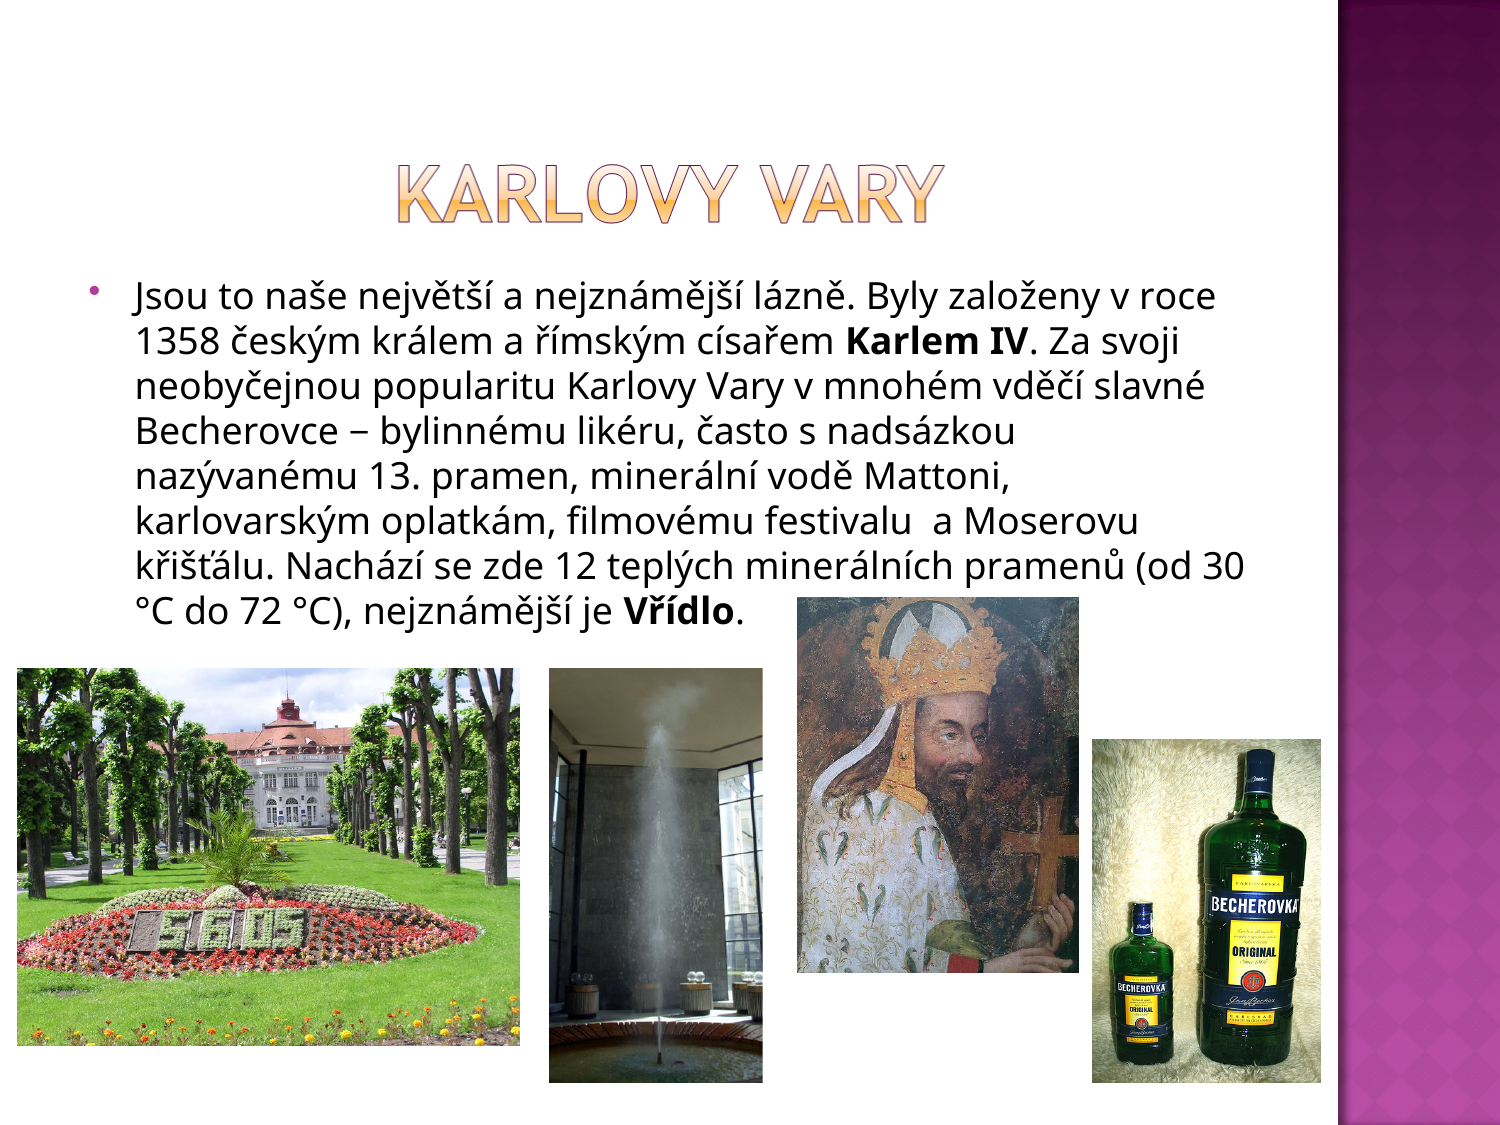

# Jsou to naše největší a nejznámější lázně. Byly založeny v roce 1358 českým králem a římským císařem Karlem IV. Za svoji neobyčejnou popularitu Karlovy Vary v mnohém vděčí slavné Becherovce − bylinnému likéru, často s nadsázkou nazývanému 13. pramen, minerální vodě Mattoni, karlovarským oplatkám, filmovému festivalu a Moserovu křišťálu. Nachází se zde 12 teplých minerálních pramenů (od 30 °C do 72 °C), nejznámější je Vřídlo.